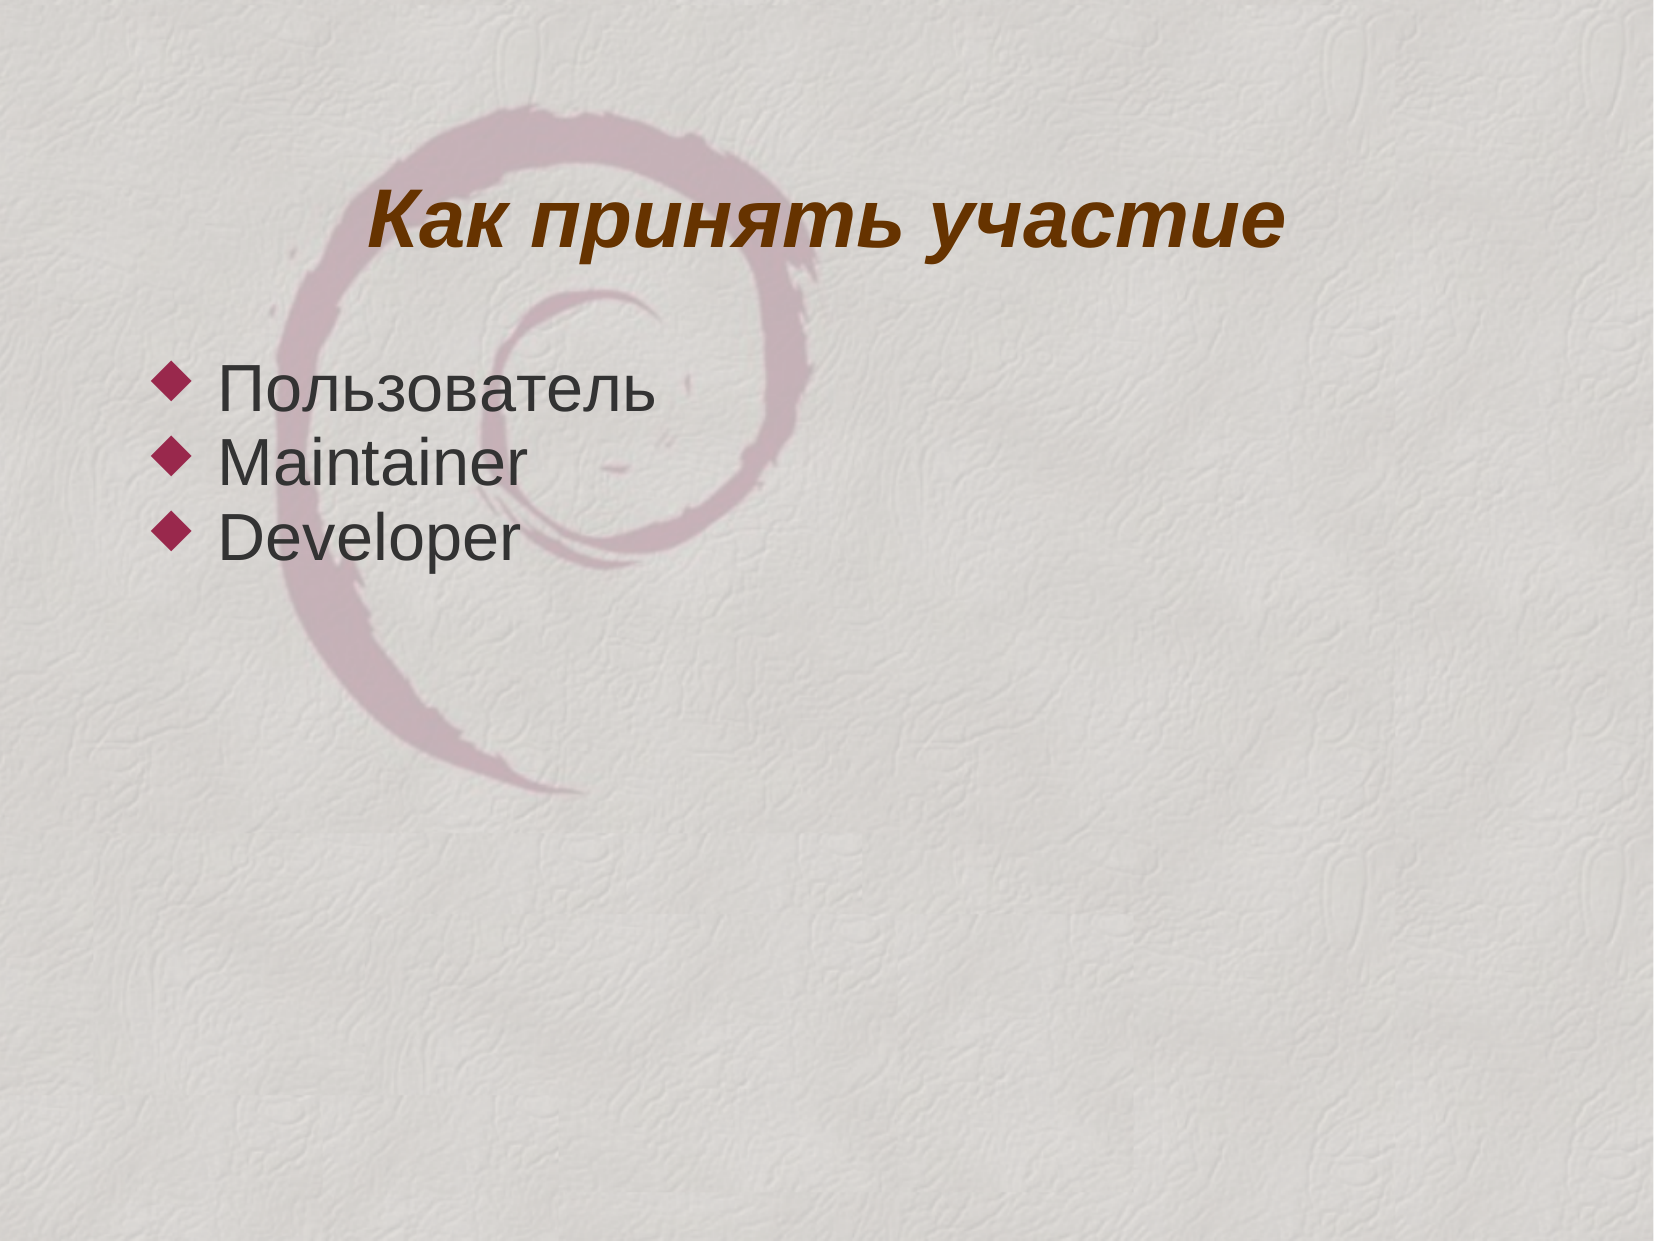

# Как принять участие
Пользователь
Maintainer
Developer